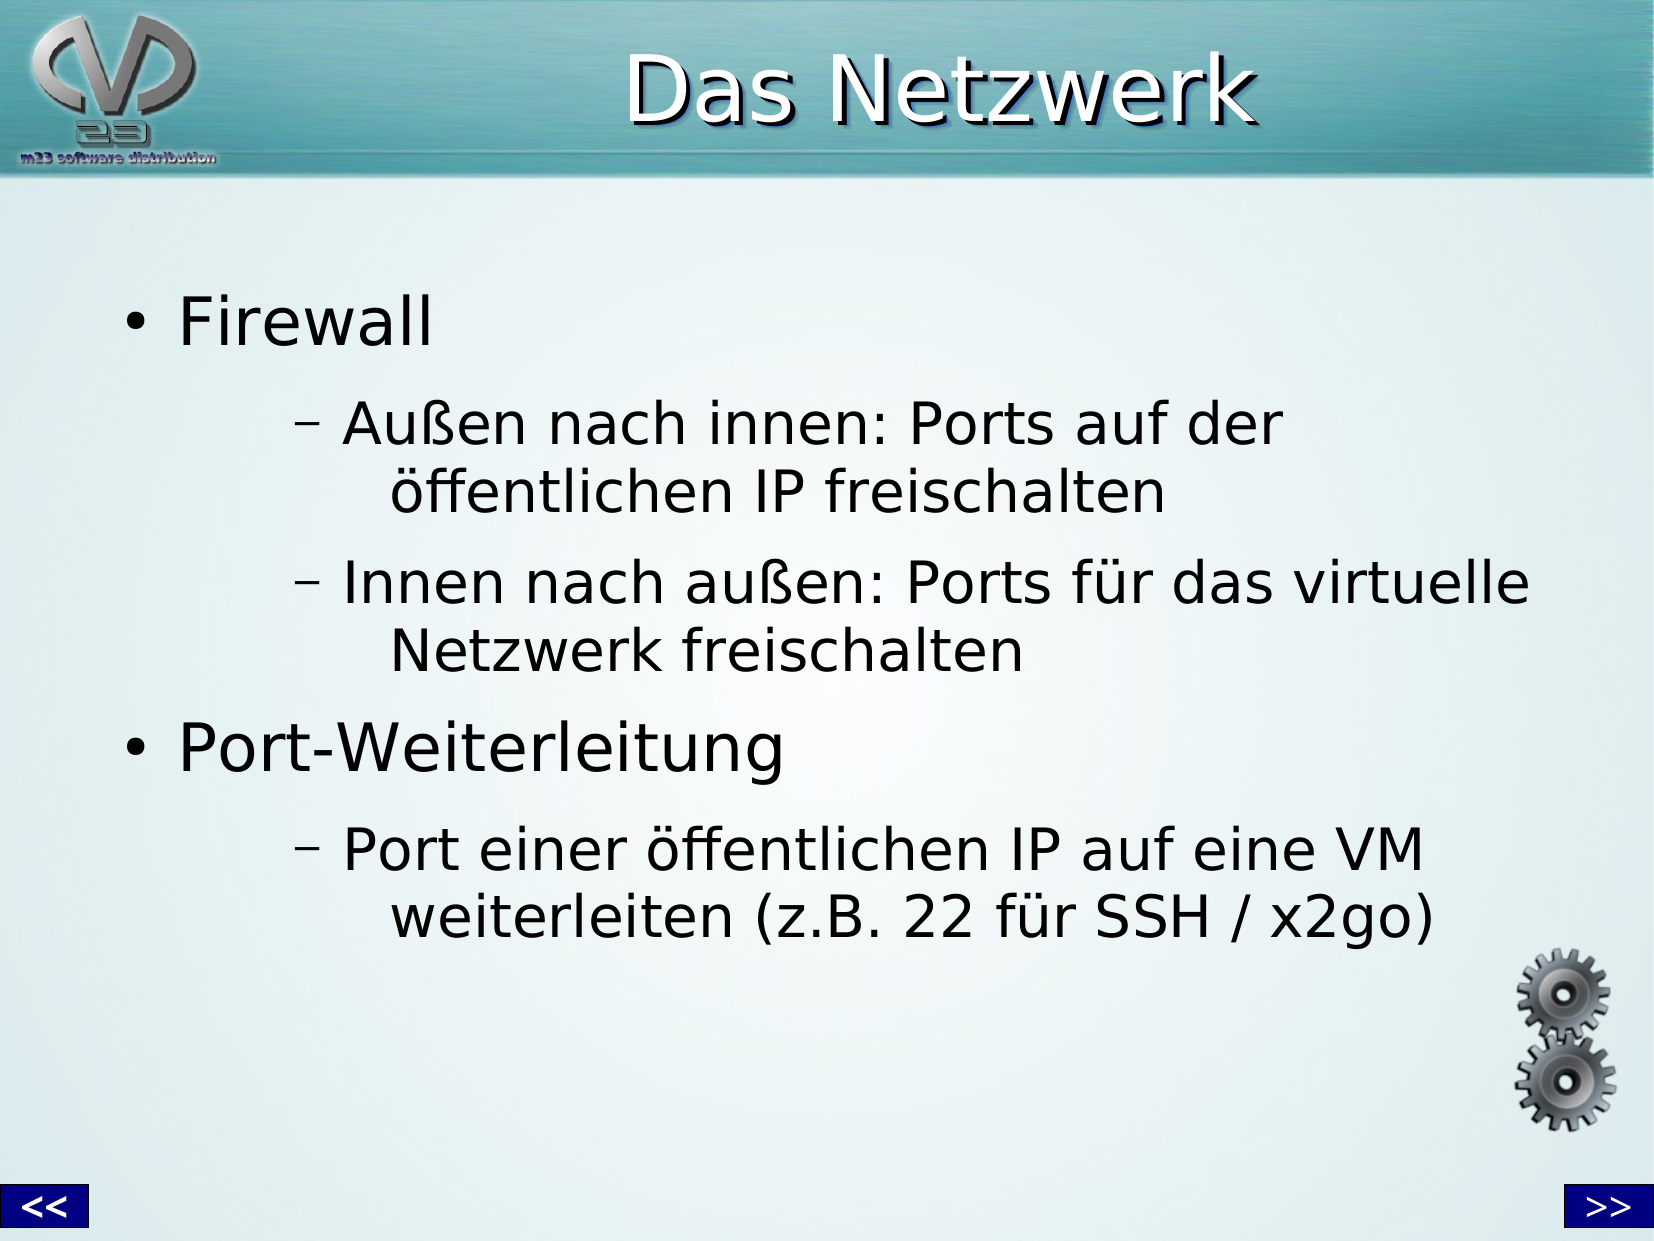

# Das Netzwerk
Firewall
Außen nach innen: Ports auf der öffentlichen IP freischalten
Innen nach außen: Ports für das virtuelle Netzwerk freischalten
Port-Weiterleitung
Port einer öffentlichen IP auf eine VM weiterleiten (z.B. 22 für SSH / x2go)